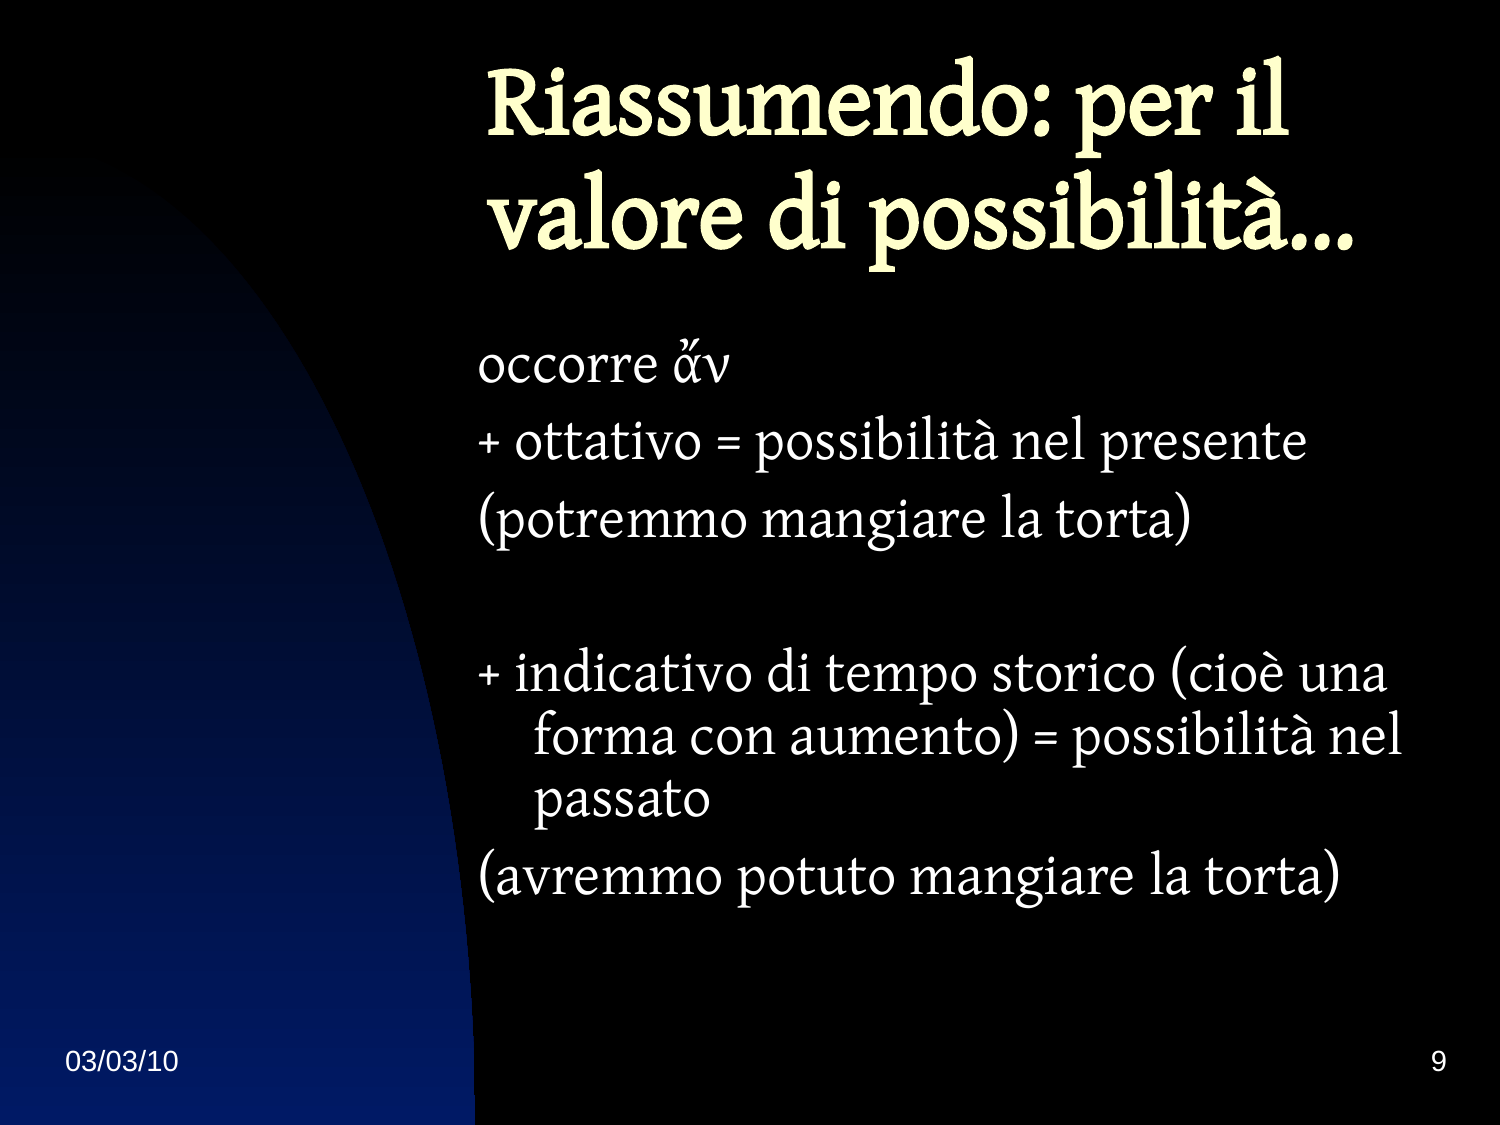

# Riassumendo: per il valore di possibilità...
occorre ἄν
+ ottativo = possibilità nel presente
(potremmo mangiare la torta)
+ indicativo di tempo storico (cioè una forma con aumento) = possibilità nel passato
(avremmo potuto mangiare la torta)
9